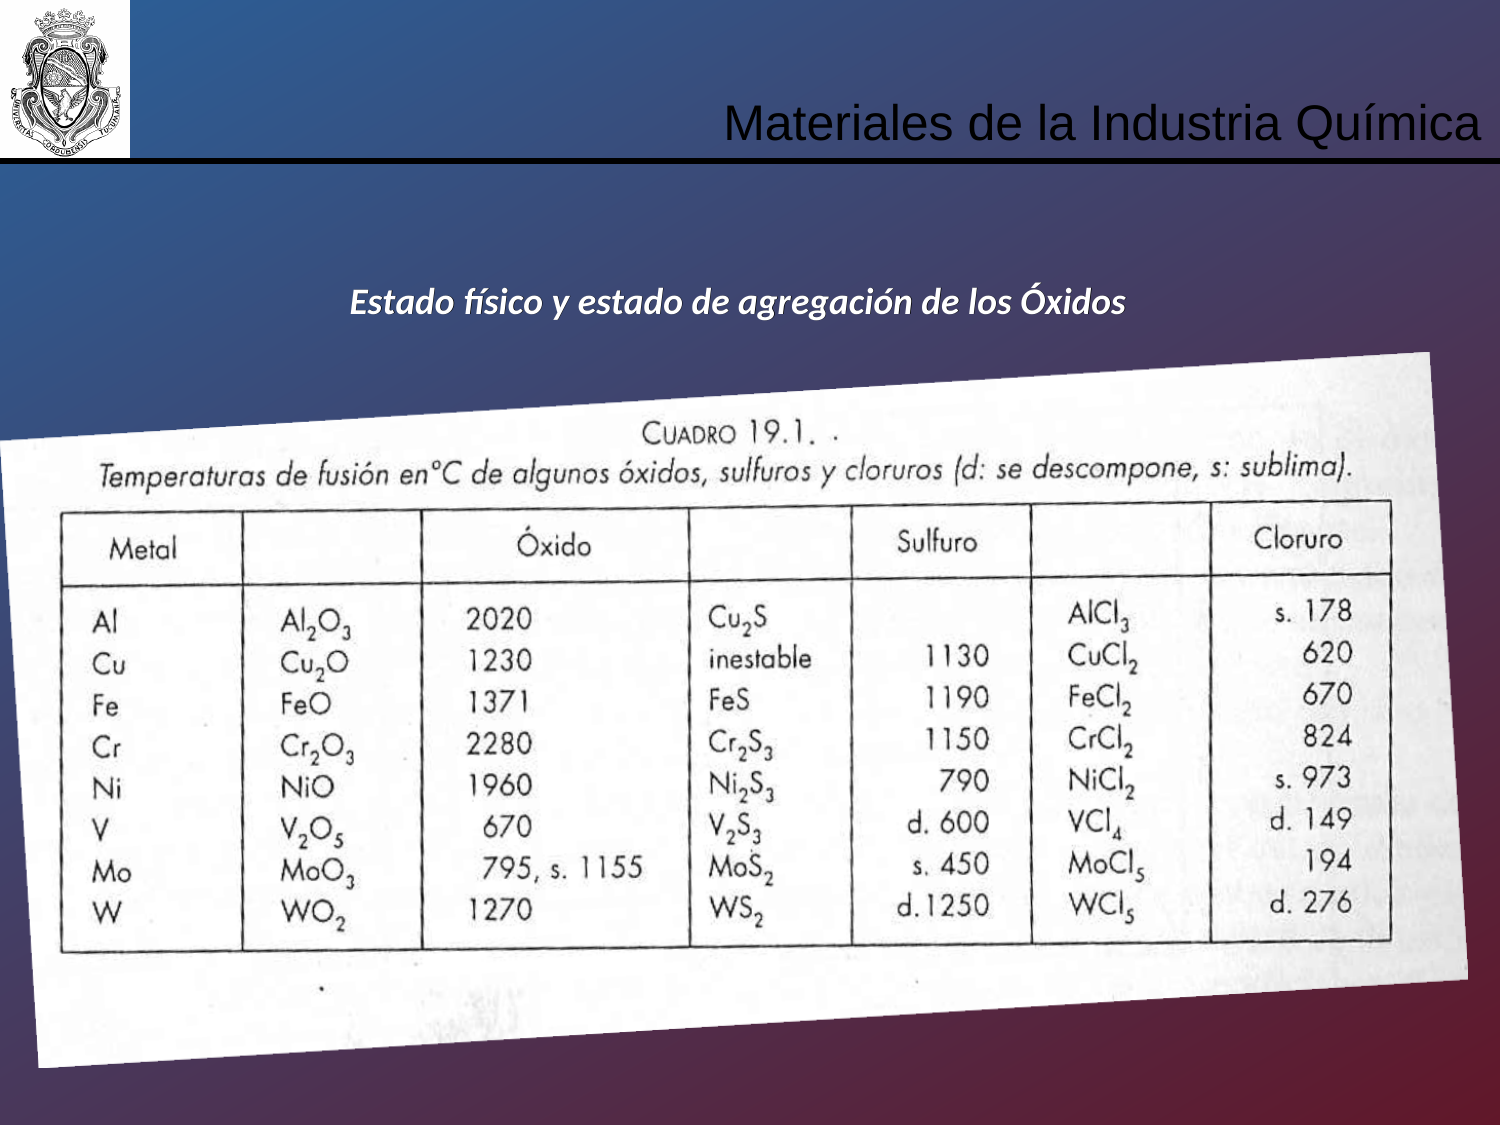

Materiales de la Industria Química
Estado físico y estado de agregación de los Óxidos